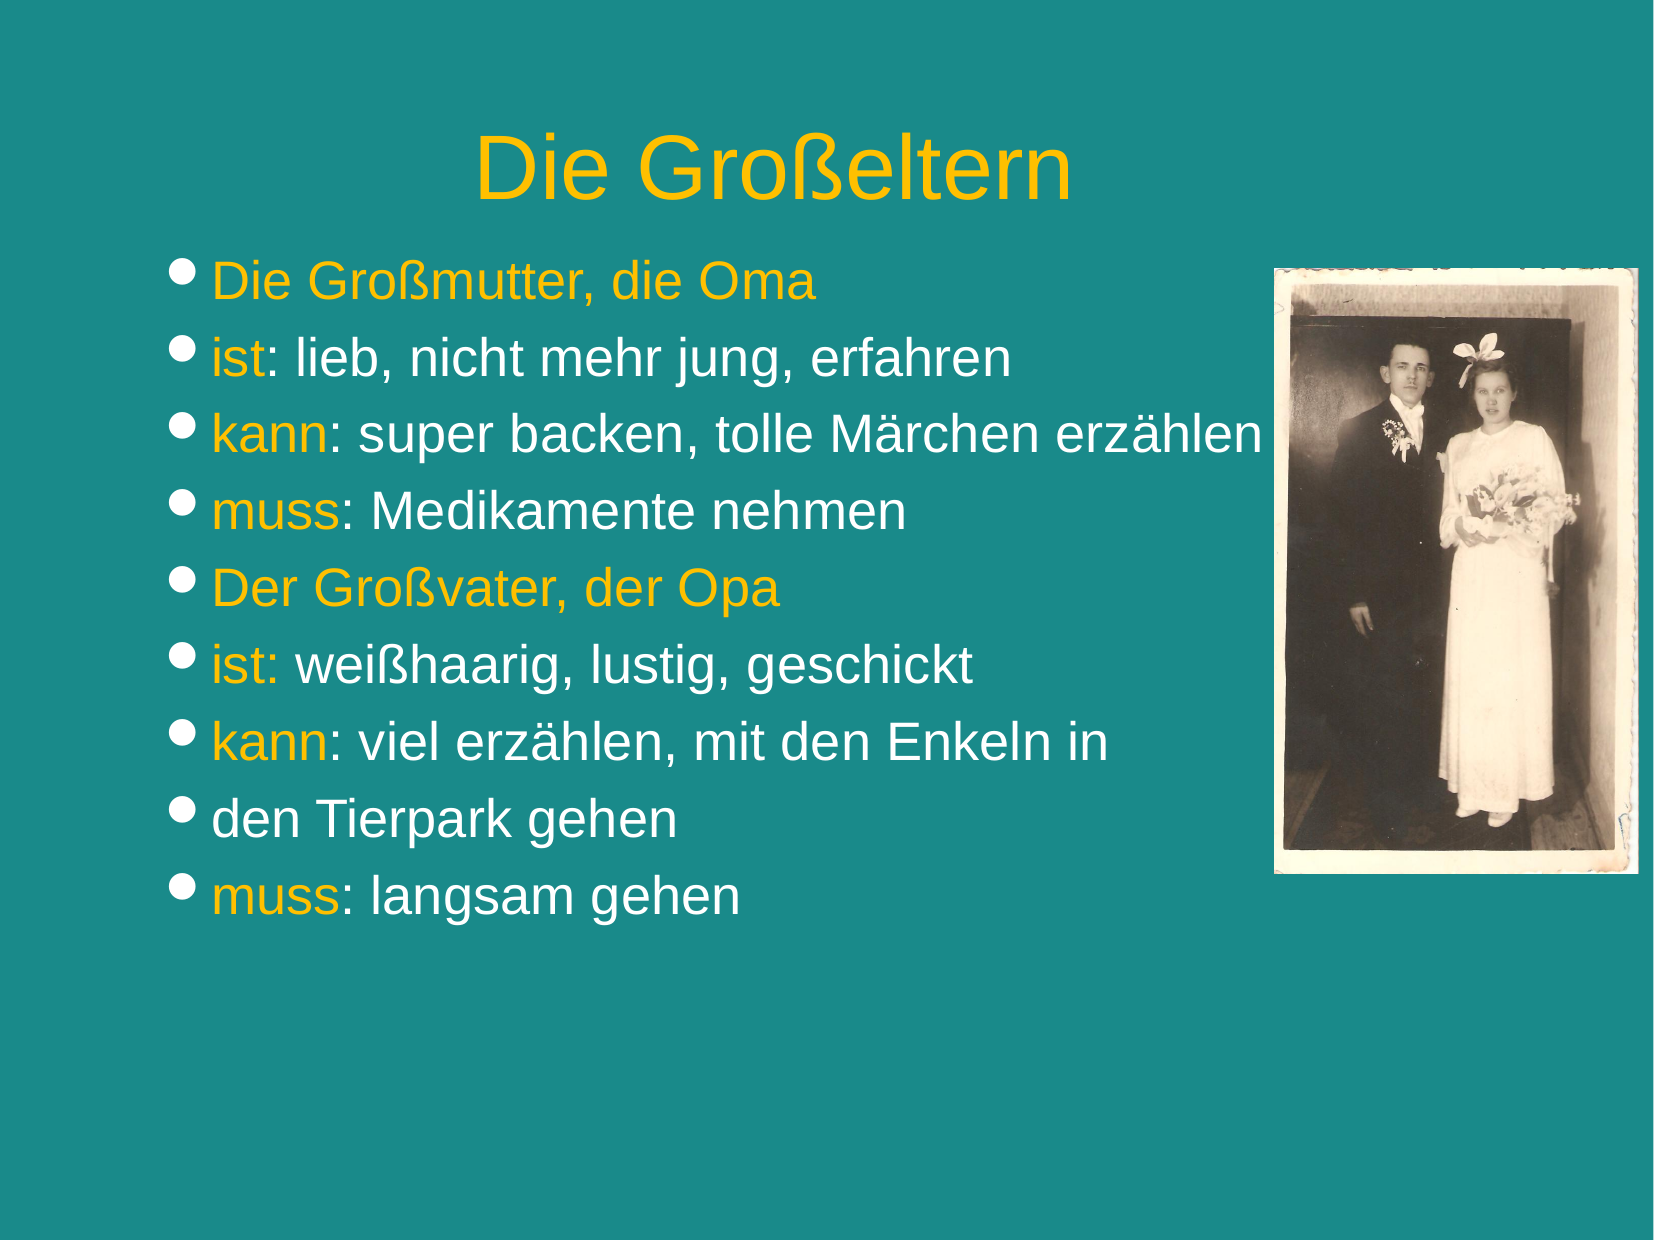

# Die Großeltern
Die Großmutter, die Oma
ist: lieb, nicht mehr jung, erfahren
kann: super backen, tolle Märchen erzählen
muss: Medikamente nehmen
Der Großvater, der Opa
ist: weißhaarig, lustig, geschickt
kann: viel erzählen, mit den Enkeln in
den Tierpark gehen
muss: langsam gehen